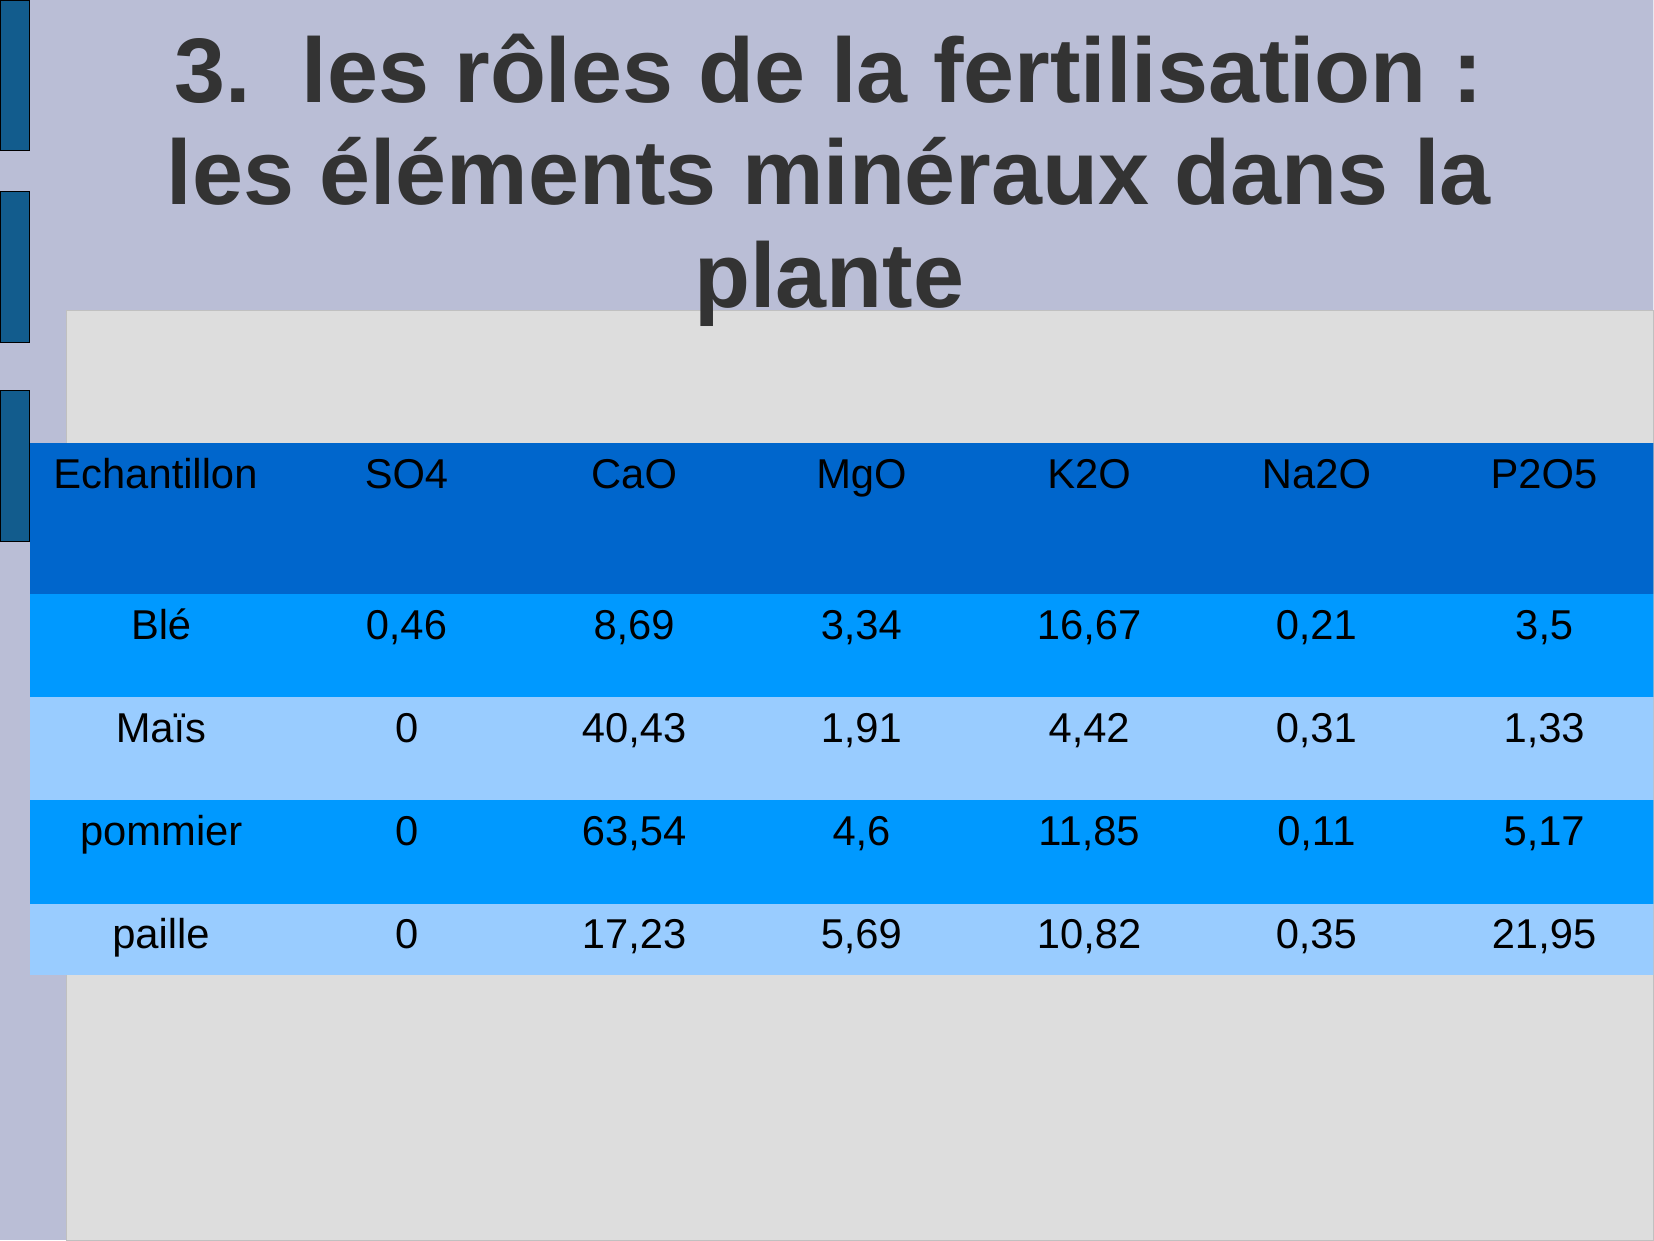

# 3. les rôles de la fertilisation : les éléments minéraux dans la plante
| Echantillon | SO4 | CaO | MgO | K2O | Na2O | P2O5 |
| --- | --- | --- | --- | --- | --- | --- |
| Blé | 0,46 | 8,69 | 3,34 | 16,67 | 0,21 | 3,5 |
| Maïs | 0 | 40,43 | 1,91 | 4,42 | 0,31 | 1,33 |
| pommier | 0 | 63,54 | 4,6 | 11,85 | 0,11 | 5,17 |
| paille | 0 | 17,23 | 5,69 | 10,82 | 0,35 | 21,95 |